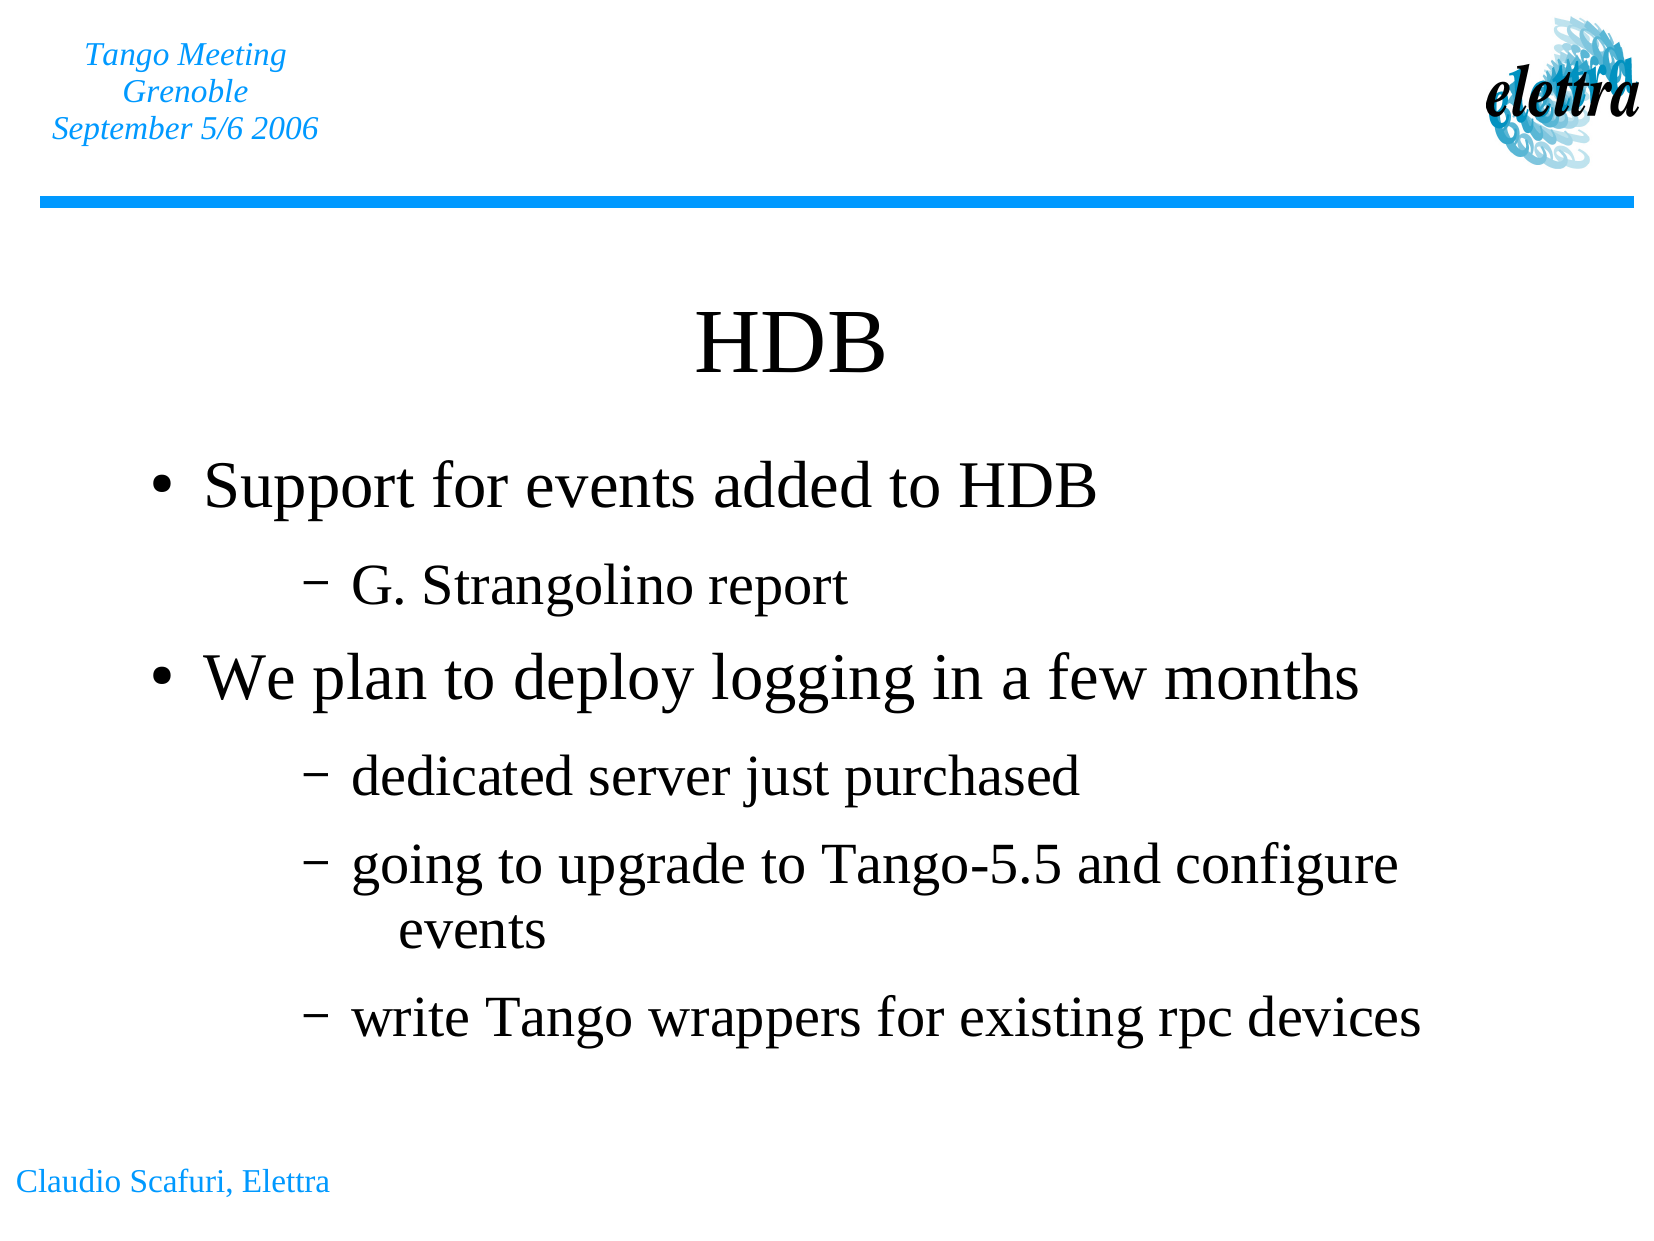

# HDB
Support for events added to HDB
G. Strangolino report
We plan to deploy logging in a few months
dedicated server just purchased
going to upgrade to Tango-5.5 and configure events
write Tango wrappers for existing rpc devices